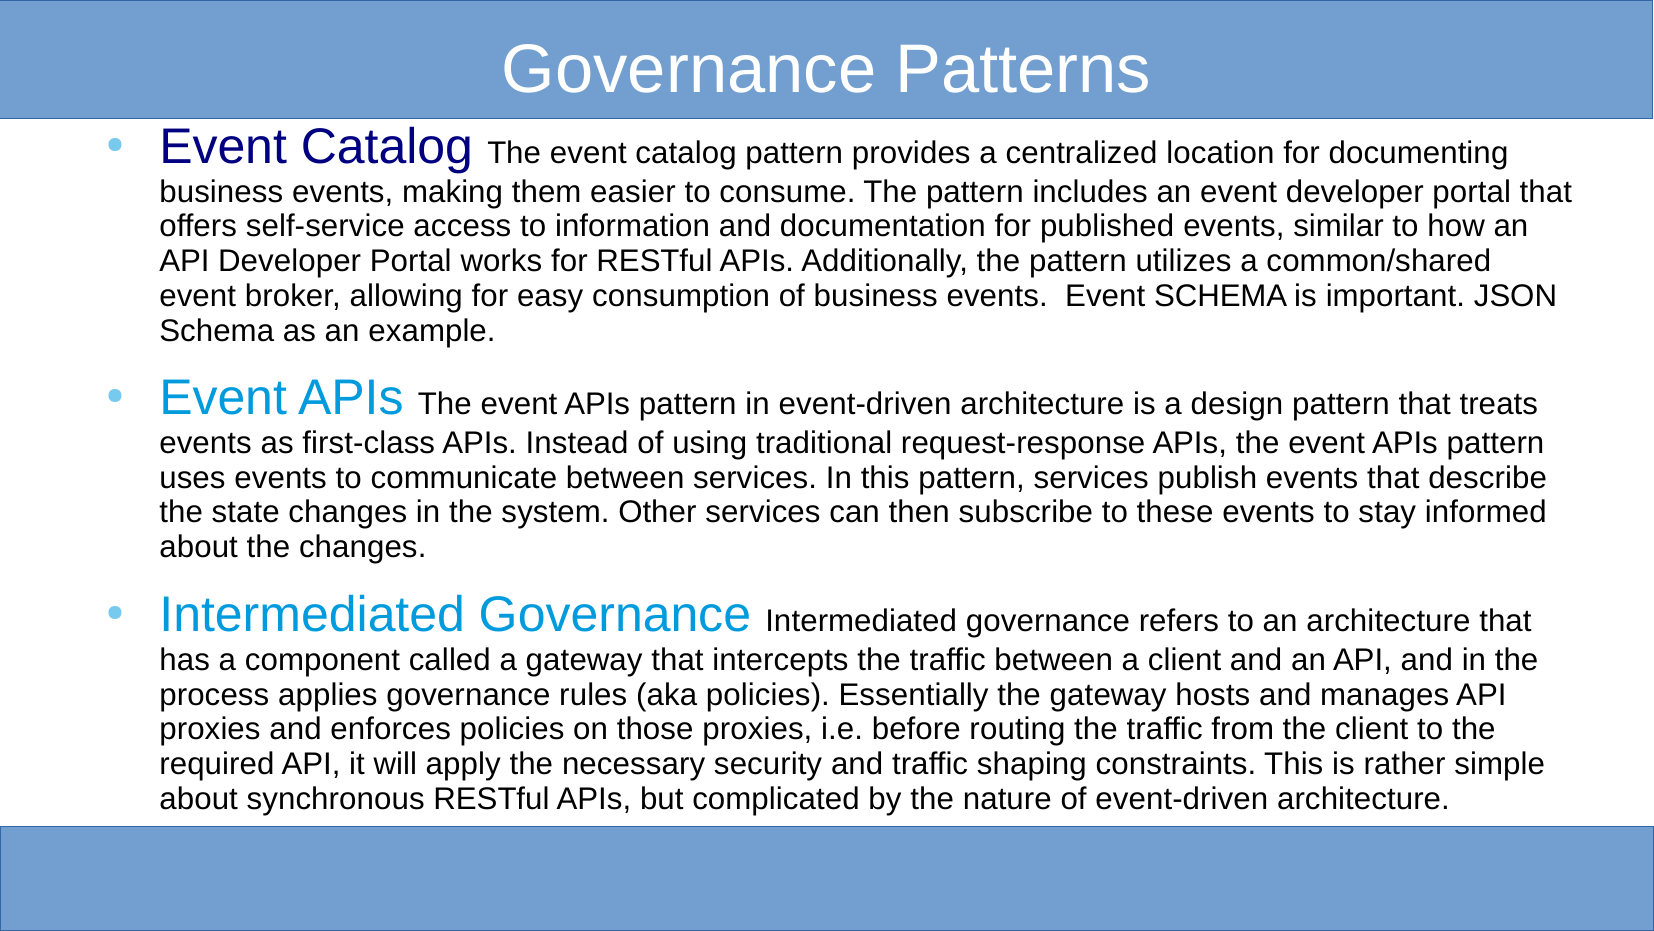

# Governance Patterns
Event Catalog The event catalog pattern provides a centralized location for documenting business events, making them easier to consume. The pattern includes an event developer portal that offers self-service access to information and documentation for published events, similar to how an API Developer Portal works for RESTful APIs. Additionally, the pattern utilizes a common/shared event broker, allowing for easy consumption of business events. Event SCHEMA is important. JSON Schema as an example.
Event APIs The event APIs pattern in event-driven architecture is a design pattern that treats events as first-class APIs. Instead of using traditional request-response APIs, the event APIs pattern uses events to communicate between services. In this pattern, services publish events that describe the state changes in the system. Other services can then subscribe to these events to stay informed about the changes.
Intermediated Governance Intermediated governance refers to an architecture that has a component called a gateway that intercepts the traffic between a client and an API, and in the process applies governance rules (aka policies). Essentially the gateway hosts and manages API proxies and enforces policies on those proxies, i.e. before routing the traffic from the client to the required API, it will apply the necessary security and traffic shaping constraints. This is rather simple about synchronous RESTful APIs, but complicated by the nature of event-driven architecture.